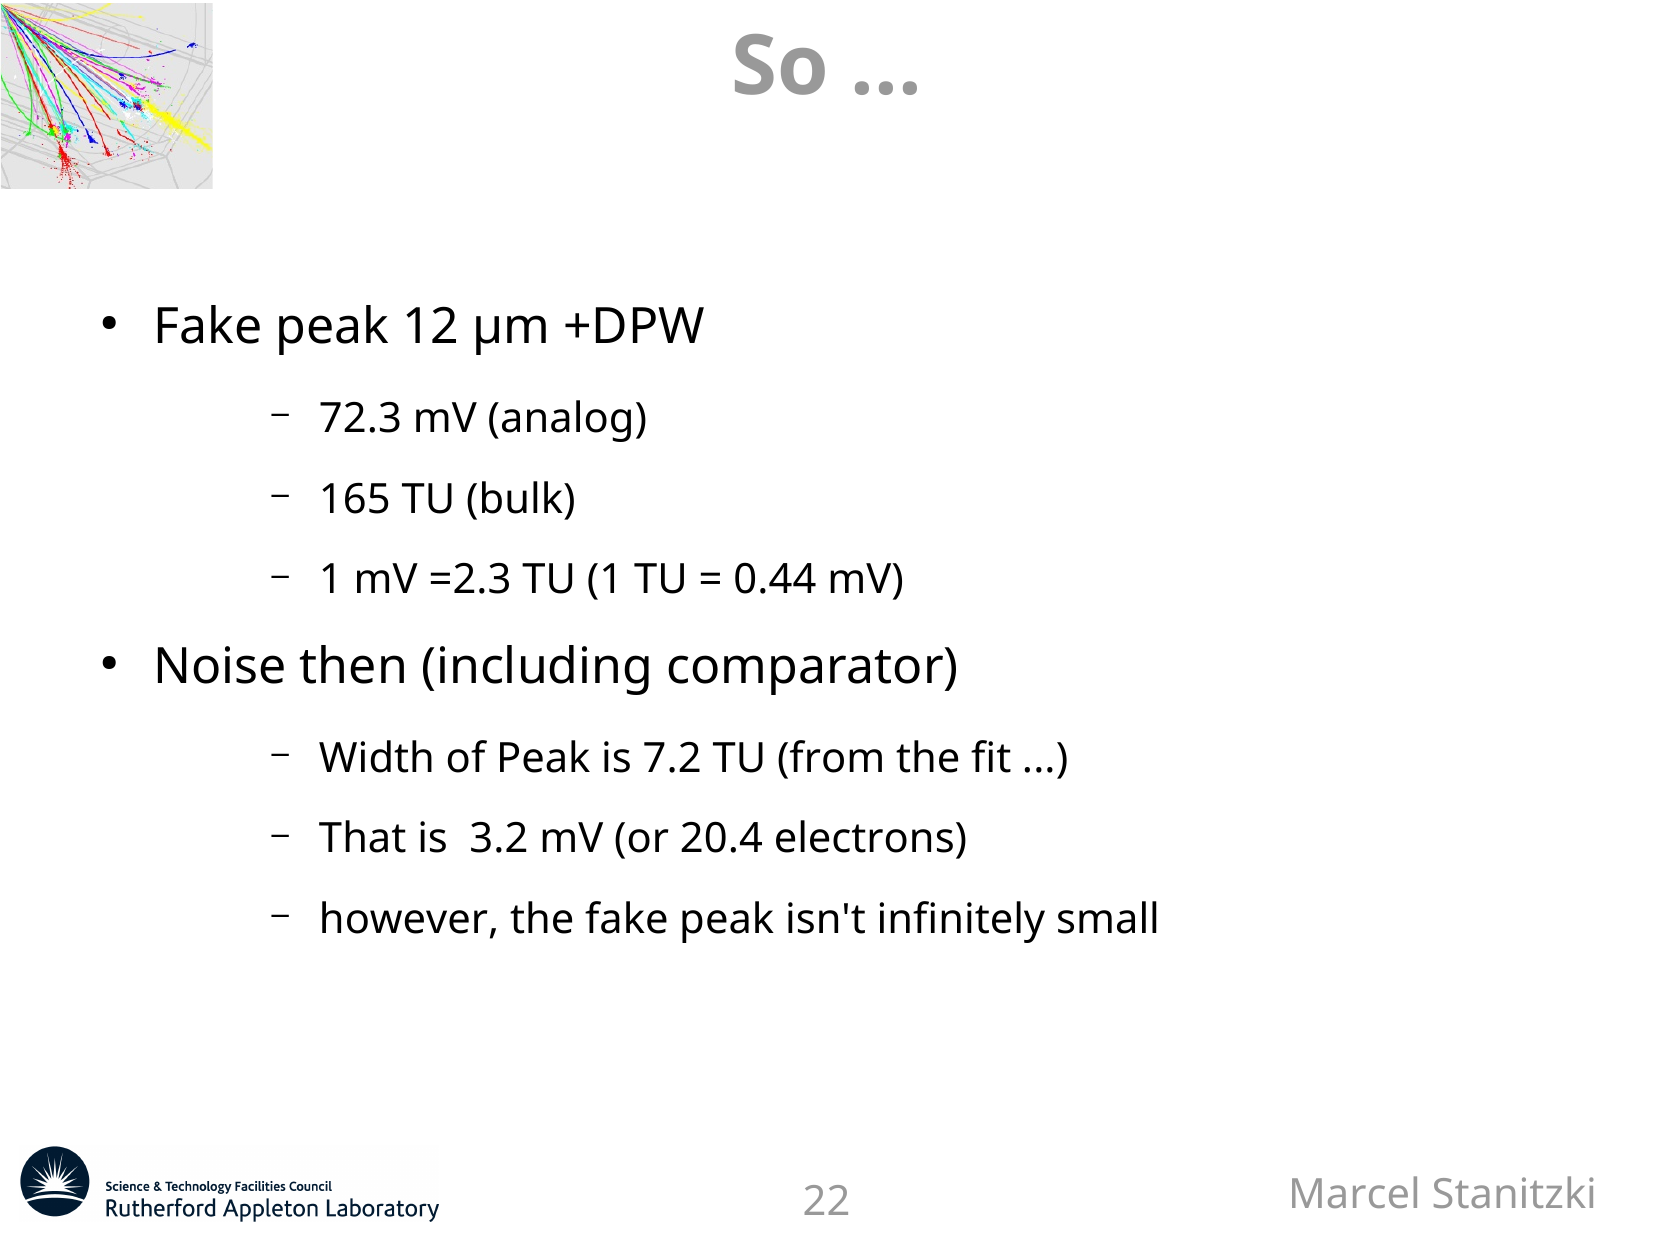

# So ...
Fake peak 12 μm +DPW
72.3 mV (analog)
165 TU (bulk)
1 mV =2.3 TU (1 TU = 0.44 mV)
Noise then (including comparator)
Width of Peak is 7.2 TU (from the fit ...)
That is 3.2 mV (or 20.4 electrons)
however, the fake peak isn't infinitely small